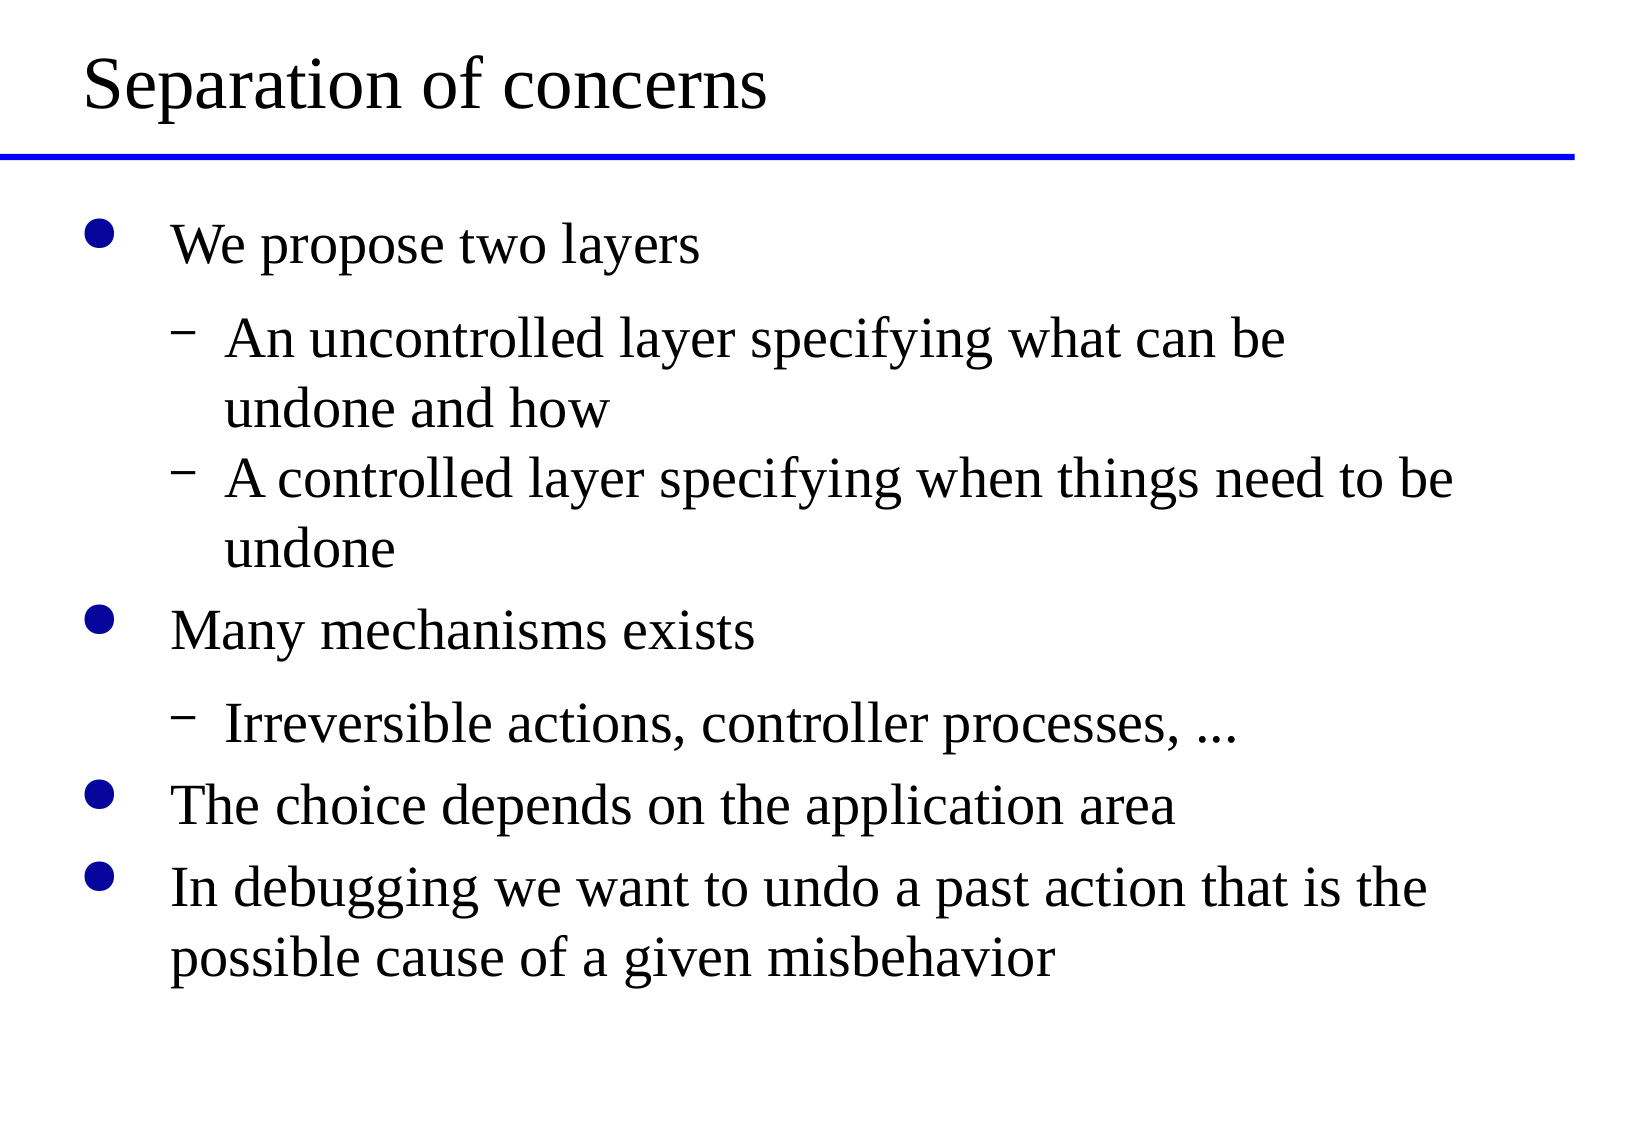

# Separation of concerns
We propose two layers
An uncontrolled layer specifying what can be undone and how
A controlled layer specifying when things need to be undone
Many mechanisms exists
Irreversible actions, controller processes, ...
The choice depends on the application area
In debugging we want to undo a past action that is the possible cause of a given misbehavior